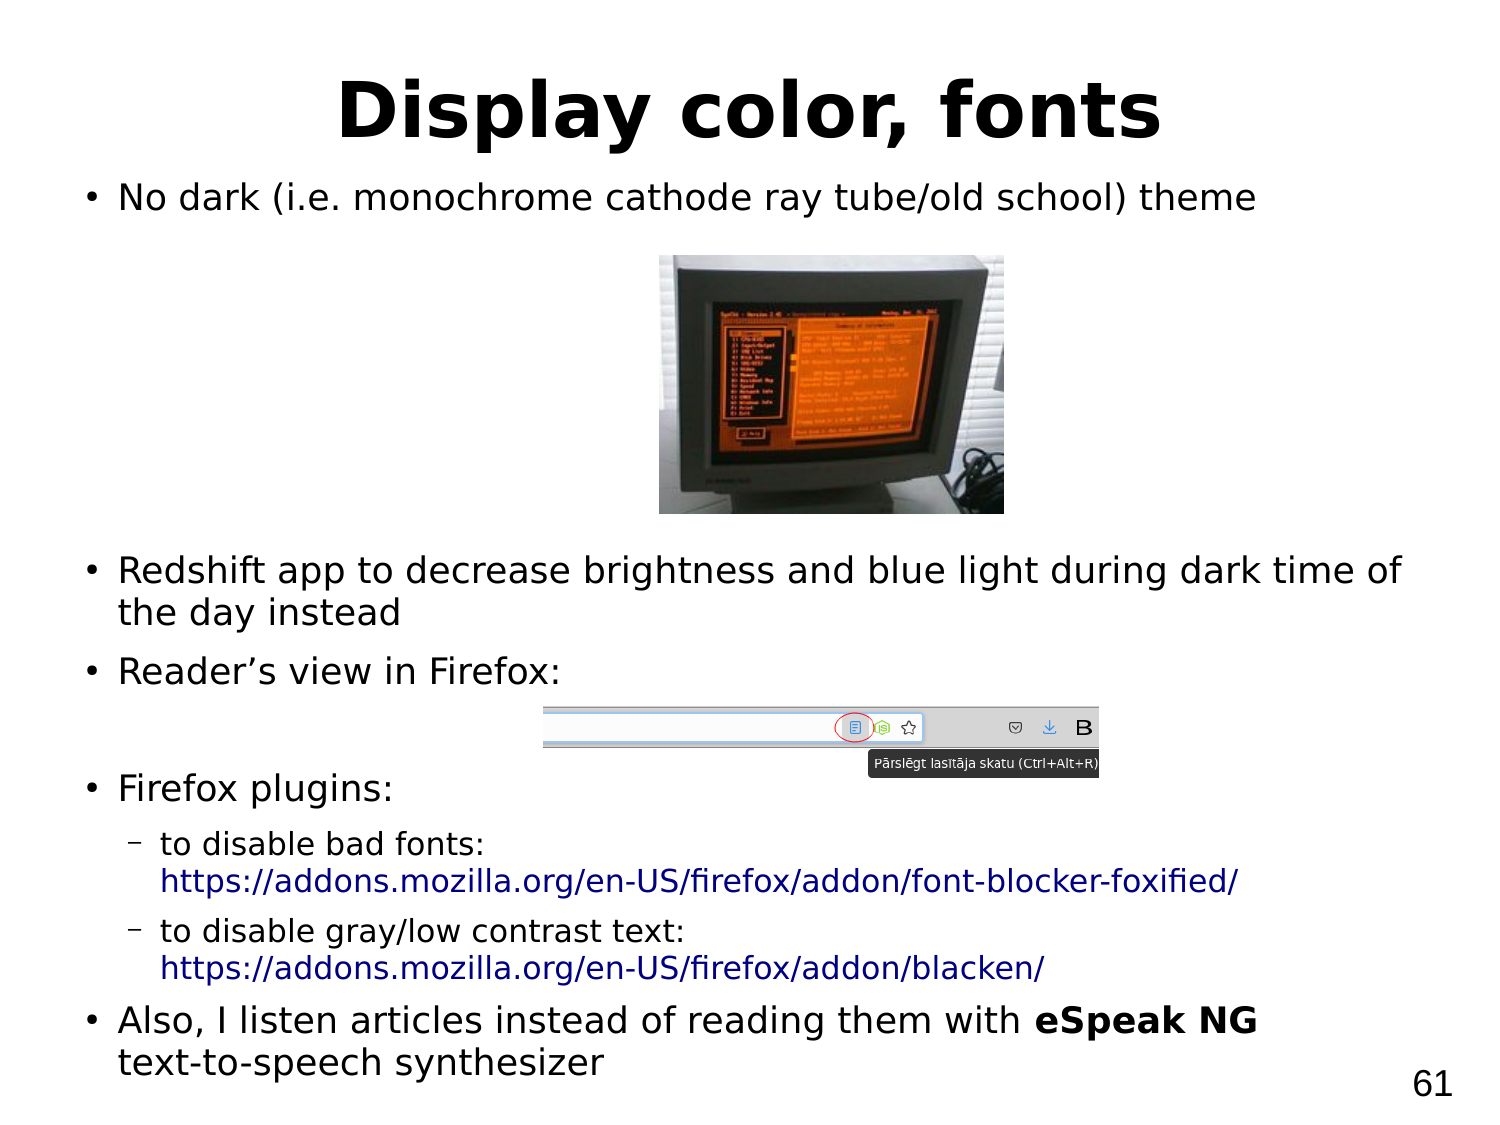

# Display color, fonts
No dark (i.e. monochrome cathode ray tube/old school) theme
Redshift app to decrease brightness and blue light during dark time of the day instead
Reader’s view in Firefox:
Firefox plugins:
to disable bad fonts:
https://addons.mozilla.org/en-US/firefox/addon/font-blocker-foxified/
to disable gray/low contrast text:
https://addons.mozilla.org/en-US/firefox/addon/blacken/
Also, I listen articles instead of reading them with eSpeak NG
text-to-speech synthesizer